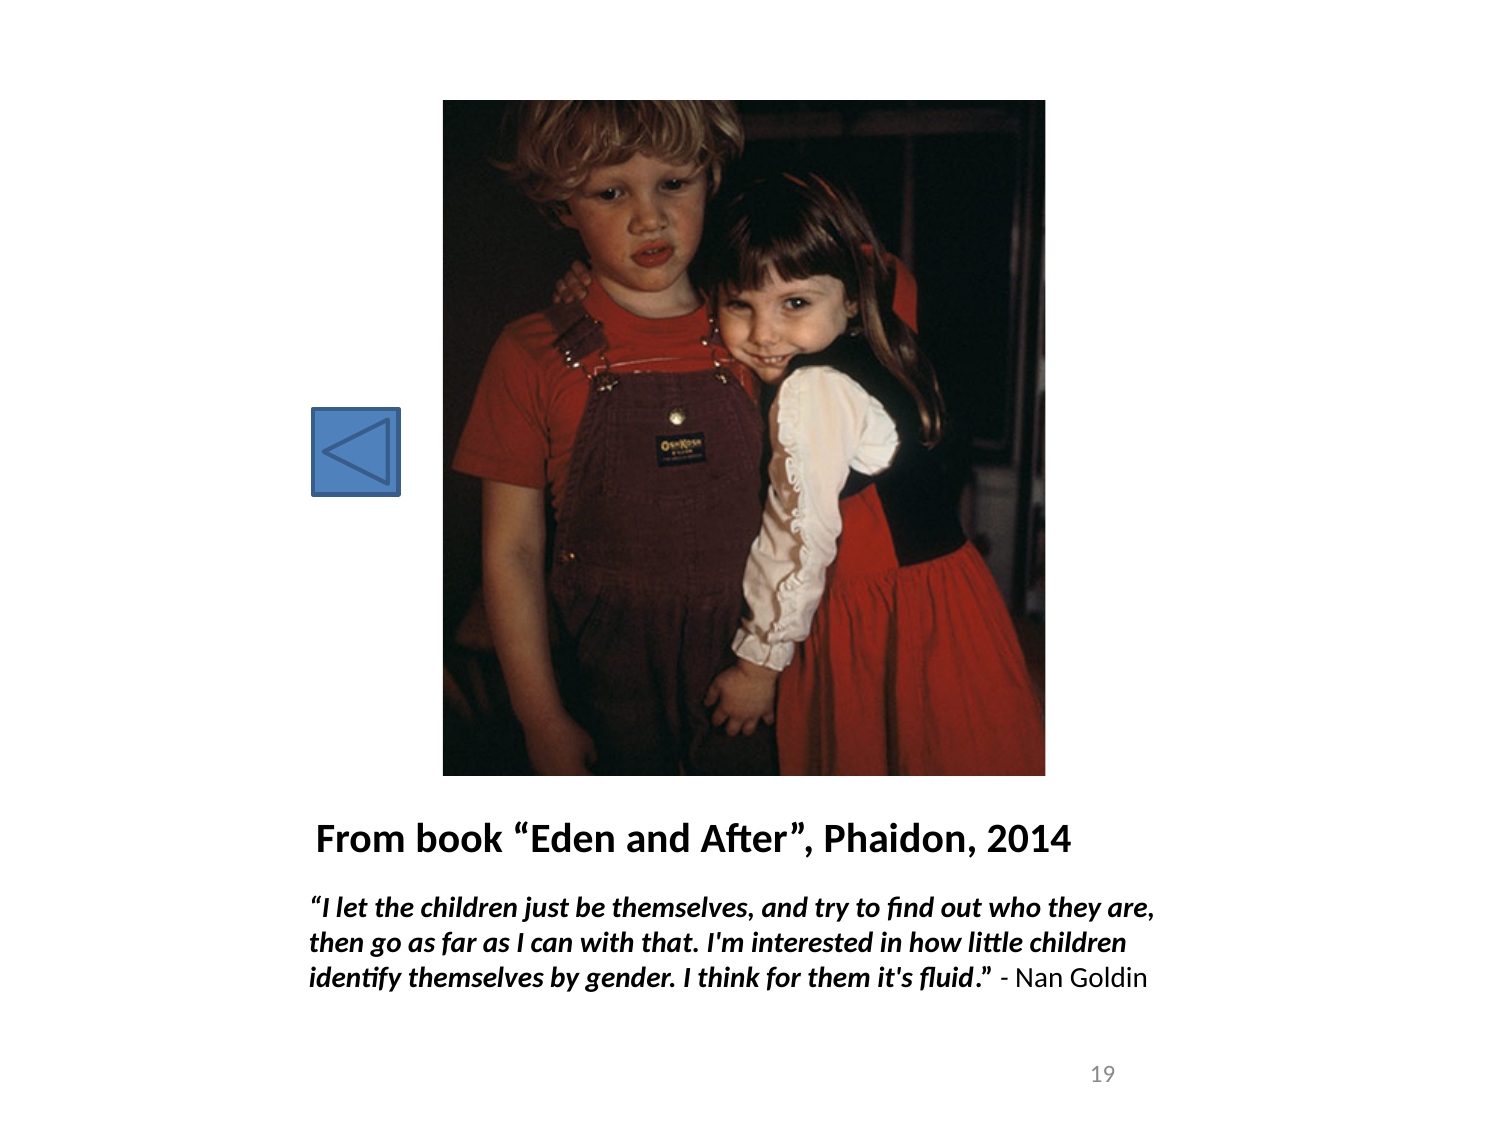

# From book “Eden and After”, Phaidon, 2014
“I let the children just be themselves, and try to find out who they are, then go as far as I can with that. I'm interested in how little children identify themselves by gender. I think for them it's fluid.” - Nan Goldin